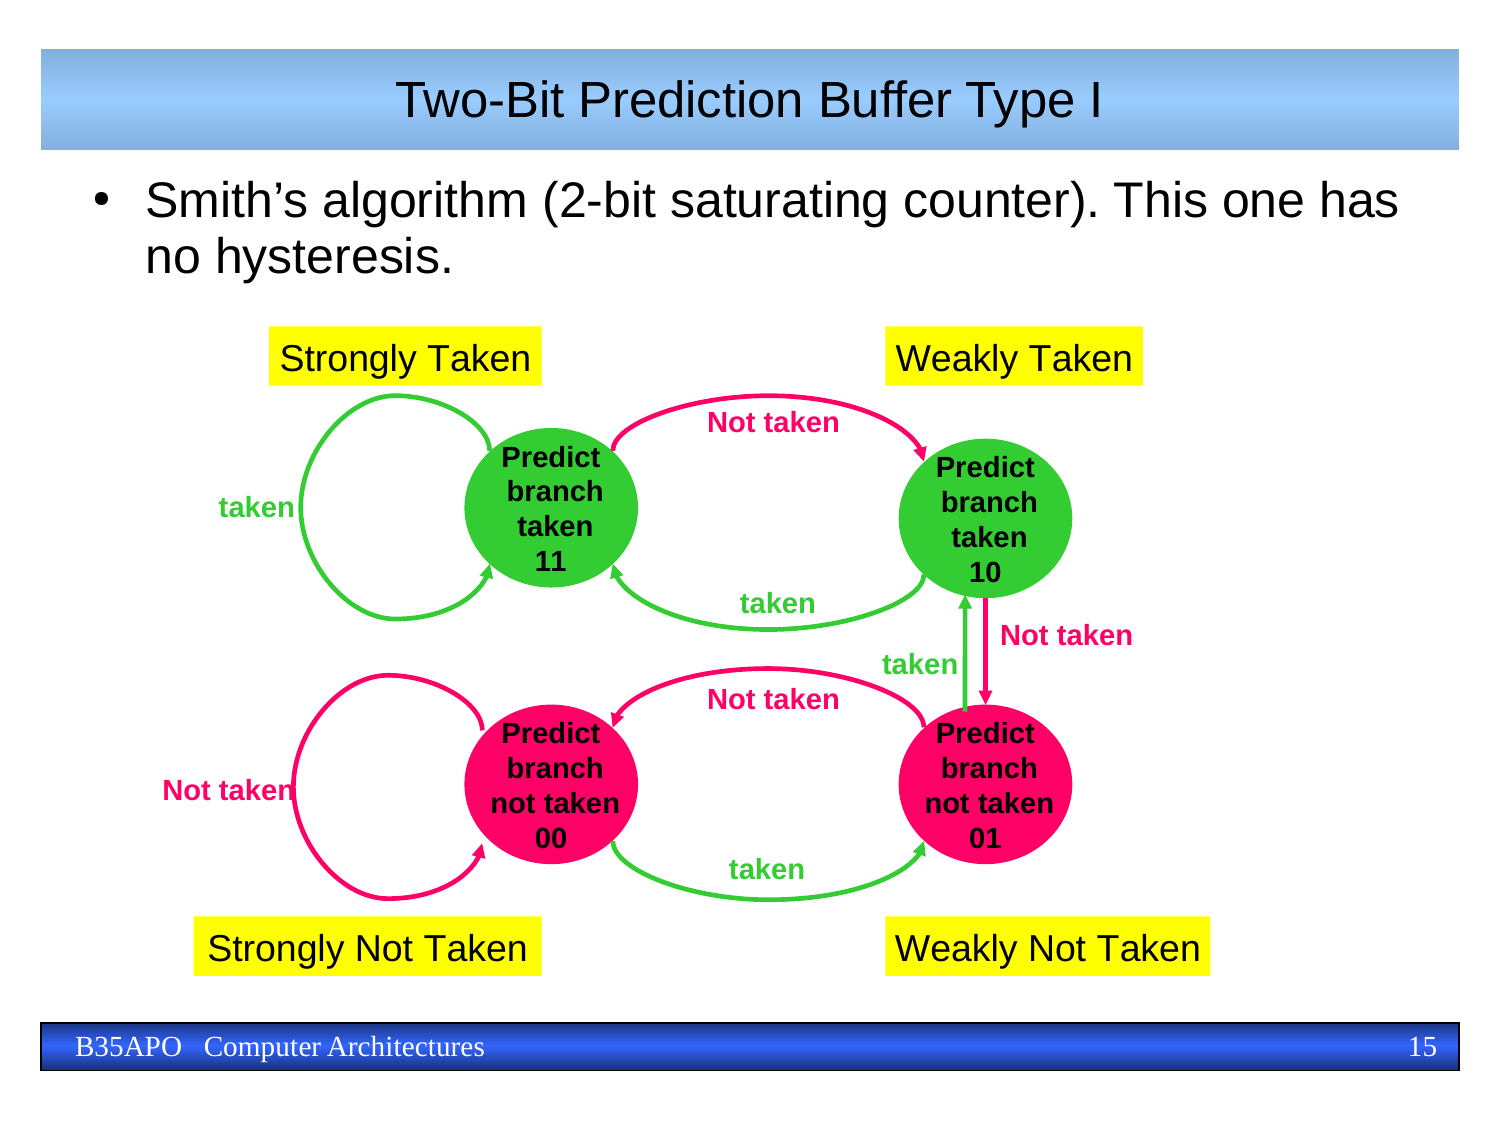

# Two-Bit Prediction Buffer Type I
Smith’s algorithm (2-bit saturating counter). This one has no hysteresis.
Strongly Taken
Weakly Taken
Not taken
Predict
 branch
 taken
11
Predict
 branch
 taken
10
taken
taken
Not taken
taken
Not taken
Predict
 branch
 not taken
00
Predict
 branch
 not taken
01
Not taken
taken
Strongly Not Taken
Weakly Not Taken
B35APO Computer Architectures
15